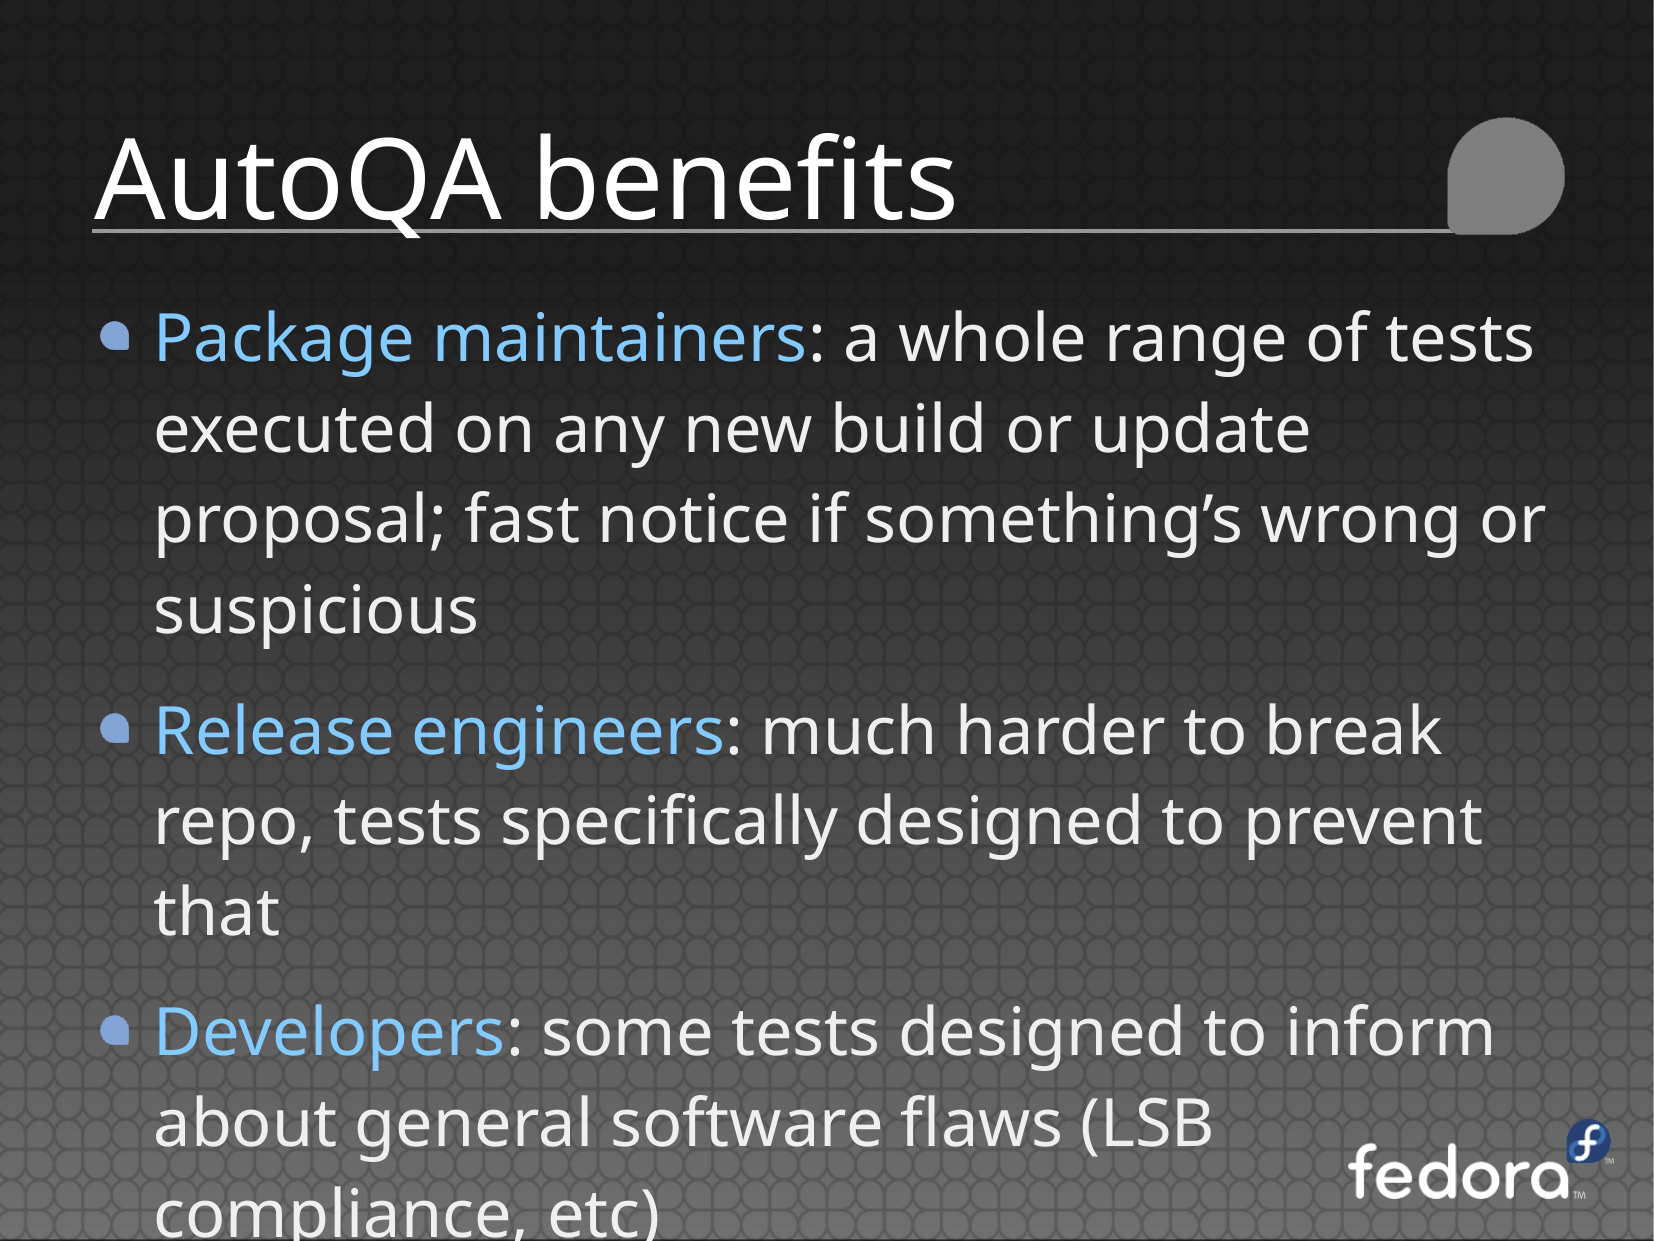

AutoQA benefits
# Package maintainers: a whole range of tests executed on any new build or update proposal; fast notice if something’s wrong or suspicious
Release engineers: much harder to break repo, tests specifically designed to prevent that
Developers: some tests designed to inform about general software flaws (LSB compliance, etc)
Users: more reliable updates (do I have to say anything more?)